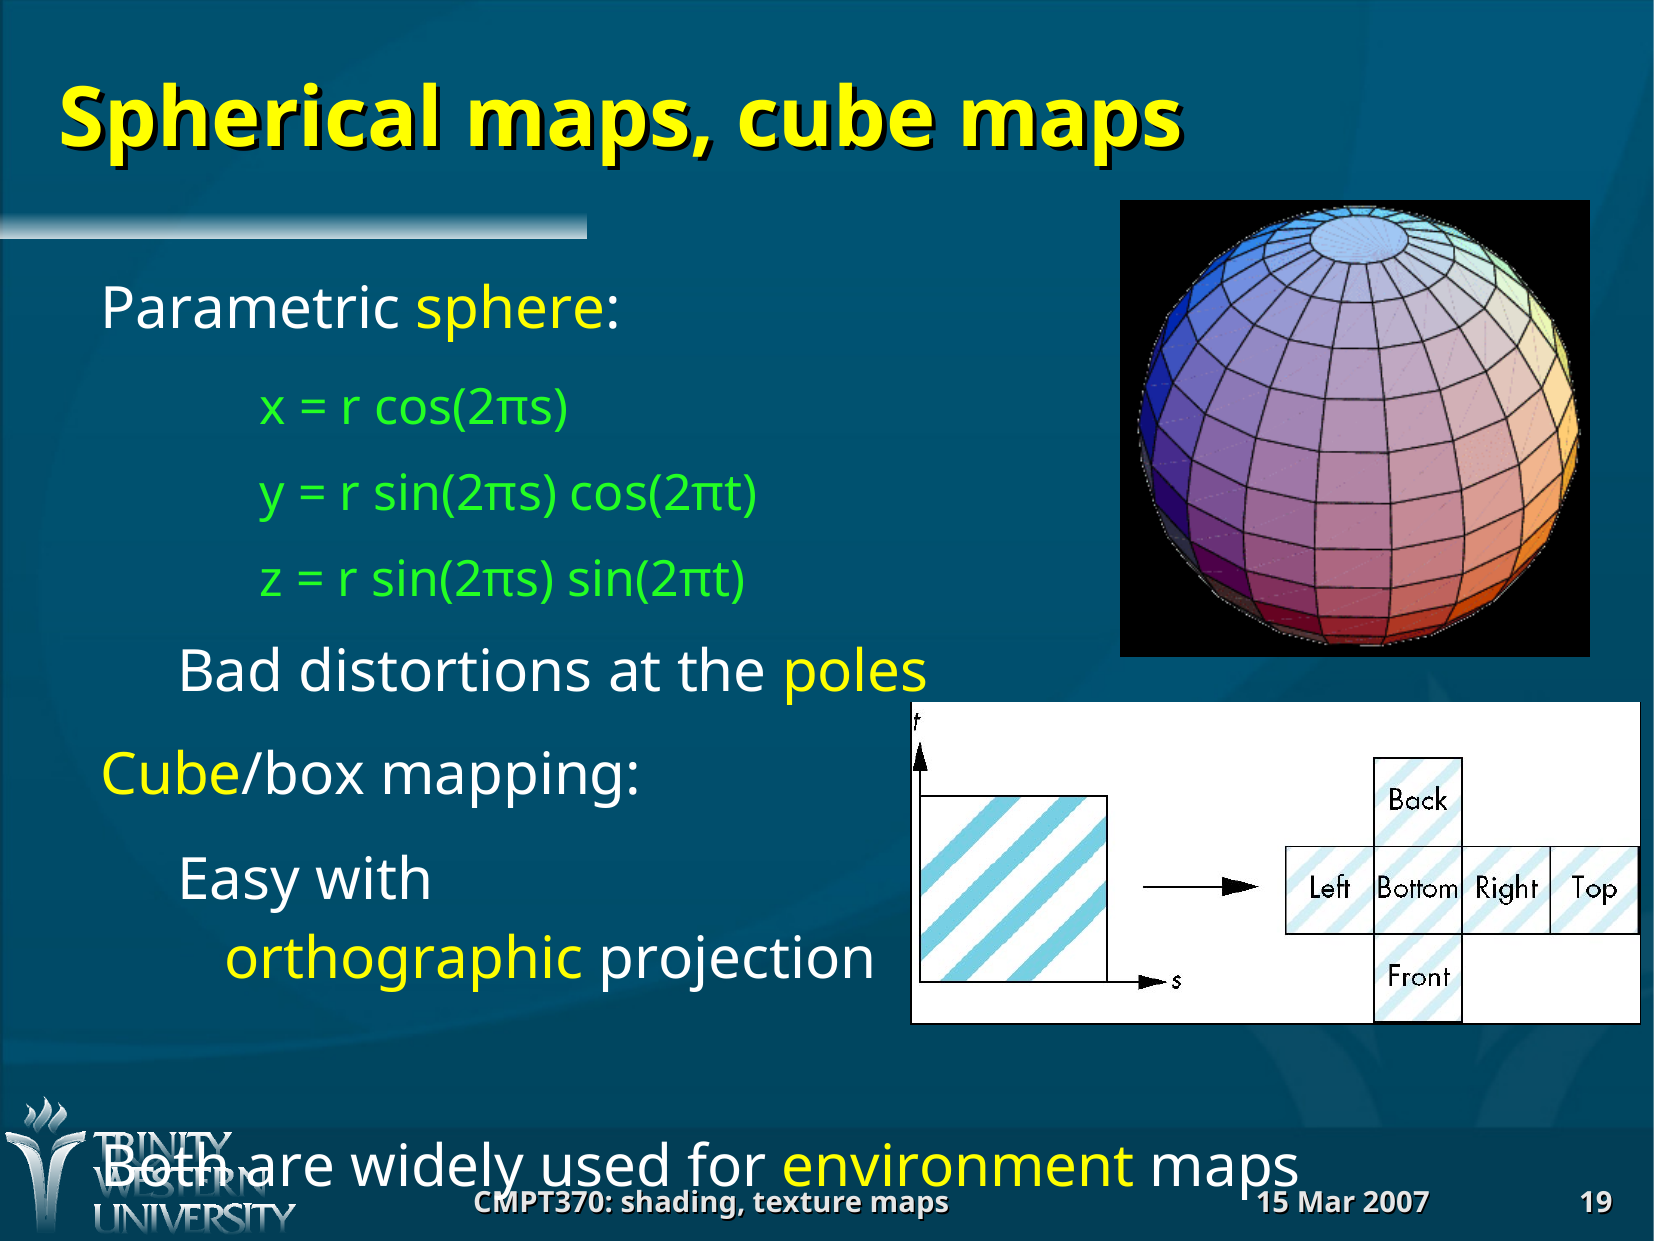

# Spherical maps, cube maps
Parametric sphere:
x = r cos(2πs)
y = r sin(2πs) cos(2πt)
z = r sin(2πs) sin(2πt)
Bad distortions at the poles
Cube/box mapping:
Easy with
orthographic projection
Both are widely used for environment maps
CMPT370: shading, texture maps
15 Mar 2007
19